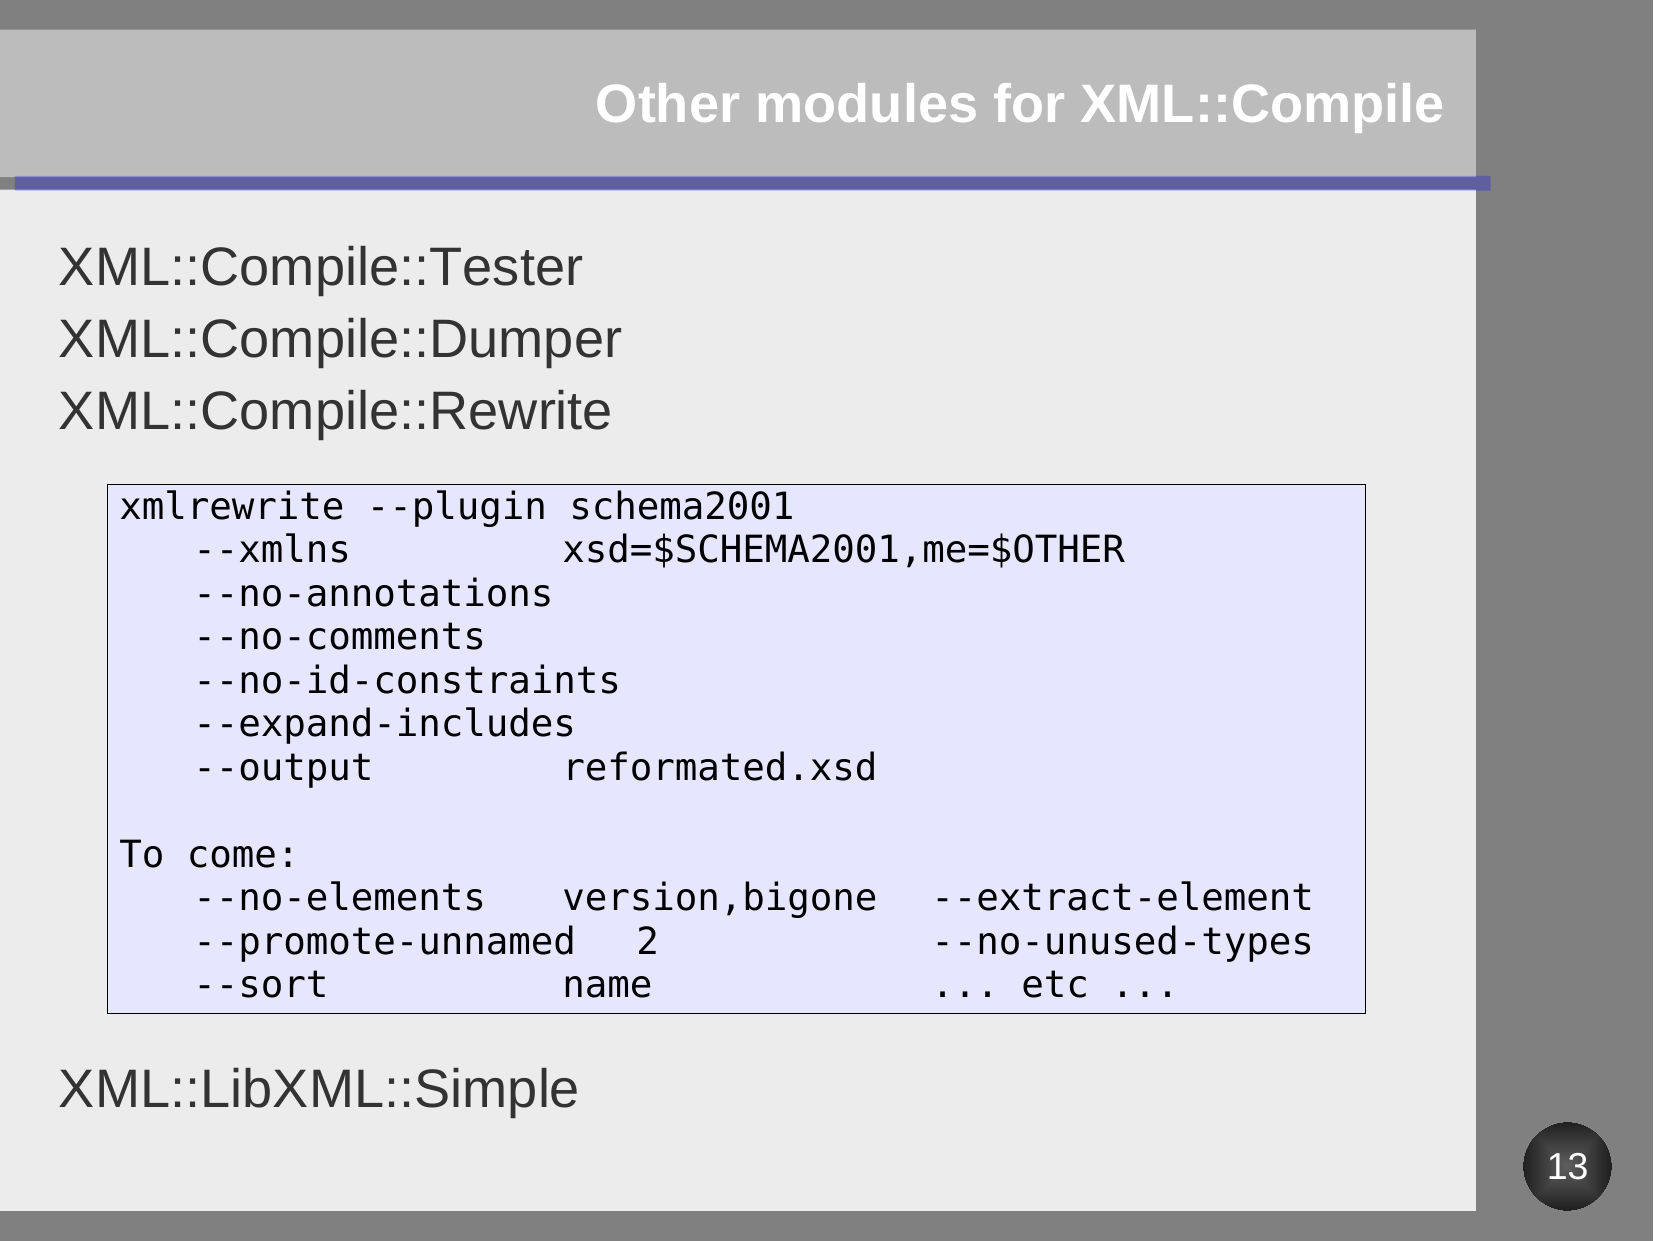

# Other modules for XML::Compile
XML::Compile::Tester
XML::Compile::Dumper
XML::Compile::Rewrite
XML::LibXML::Simple
xmlrewrite --plugin schema2001
	--xmlns			xsd=$SCHEMA2001,me=$OTHER
	--no-annotations
	--no-comments
	--no-id-constraints
	--expand-includes
	--output			reformated.xsd
To come:
	--no-elements		version,bigone	--extract-element
	--promote-unnamed	2				--no-unused-types
	--sort				name				... etc ...